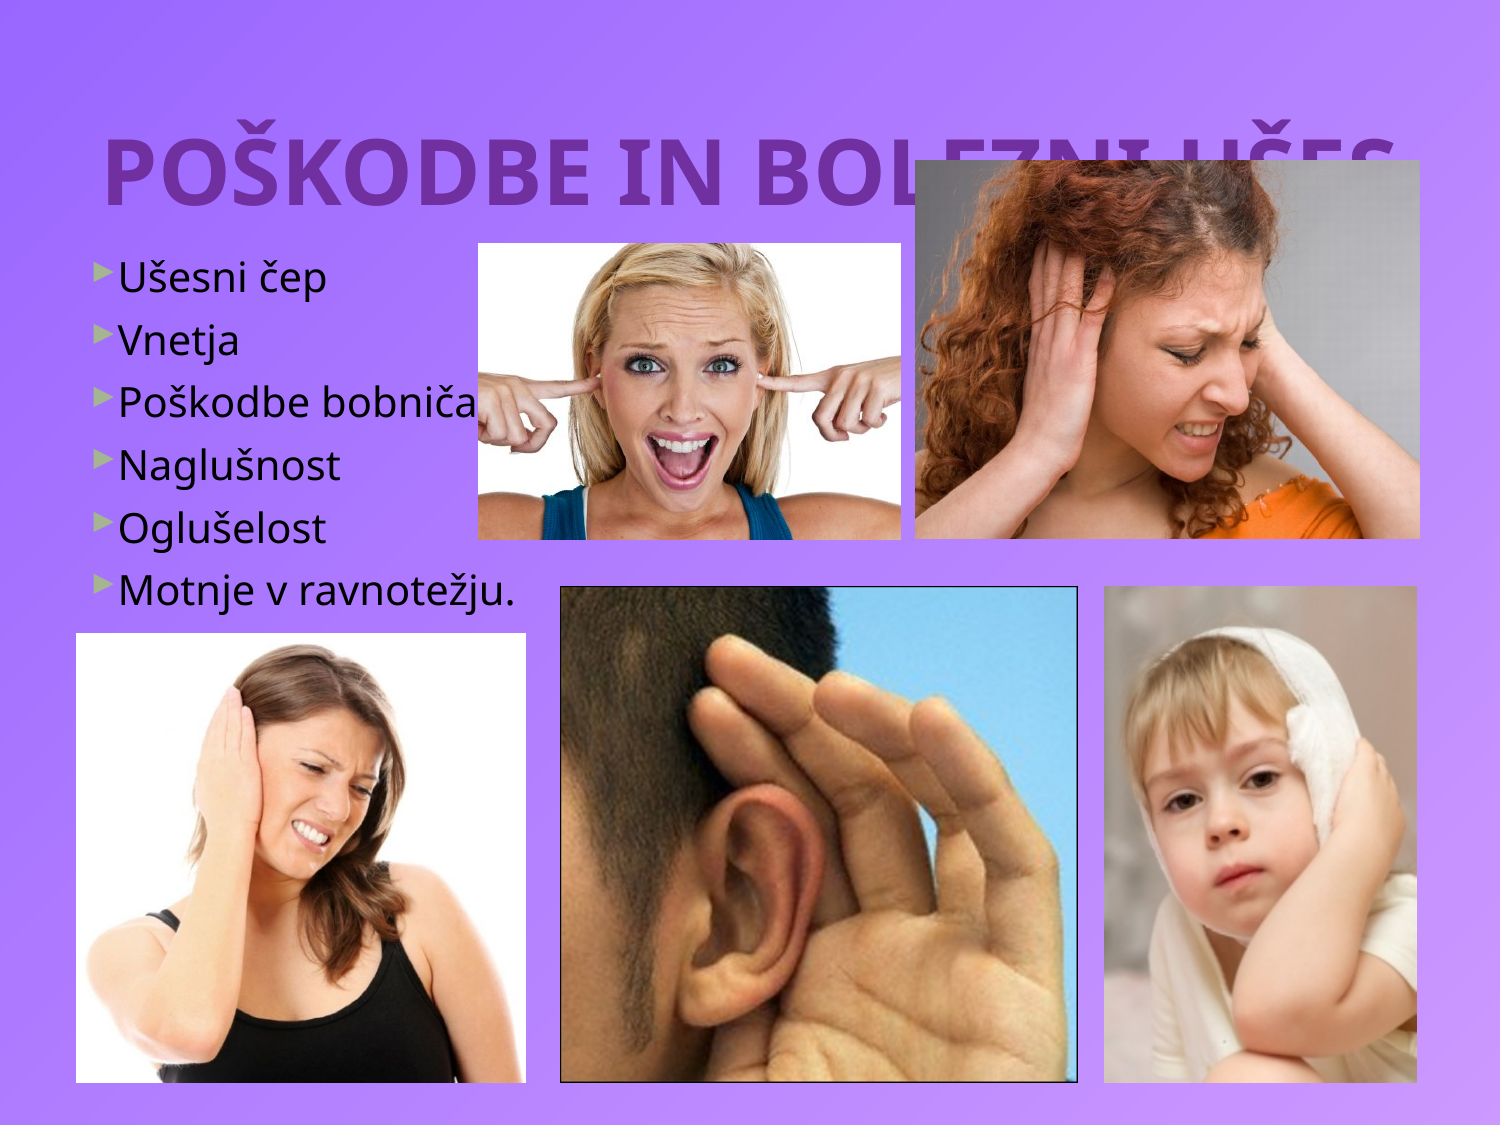

# POŠKODBE IN BOLEZNI UŠES
Ušesni čep
Vnetja
Poškodbe bobniča
Naglušnost
Oglušelost
Motnje v ravnotežju.